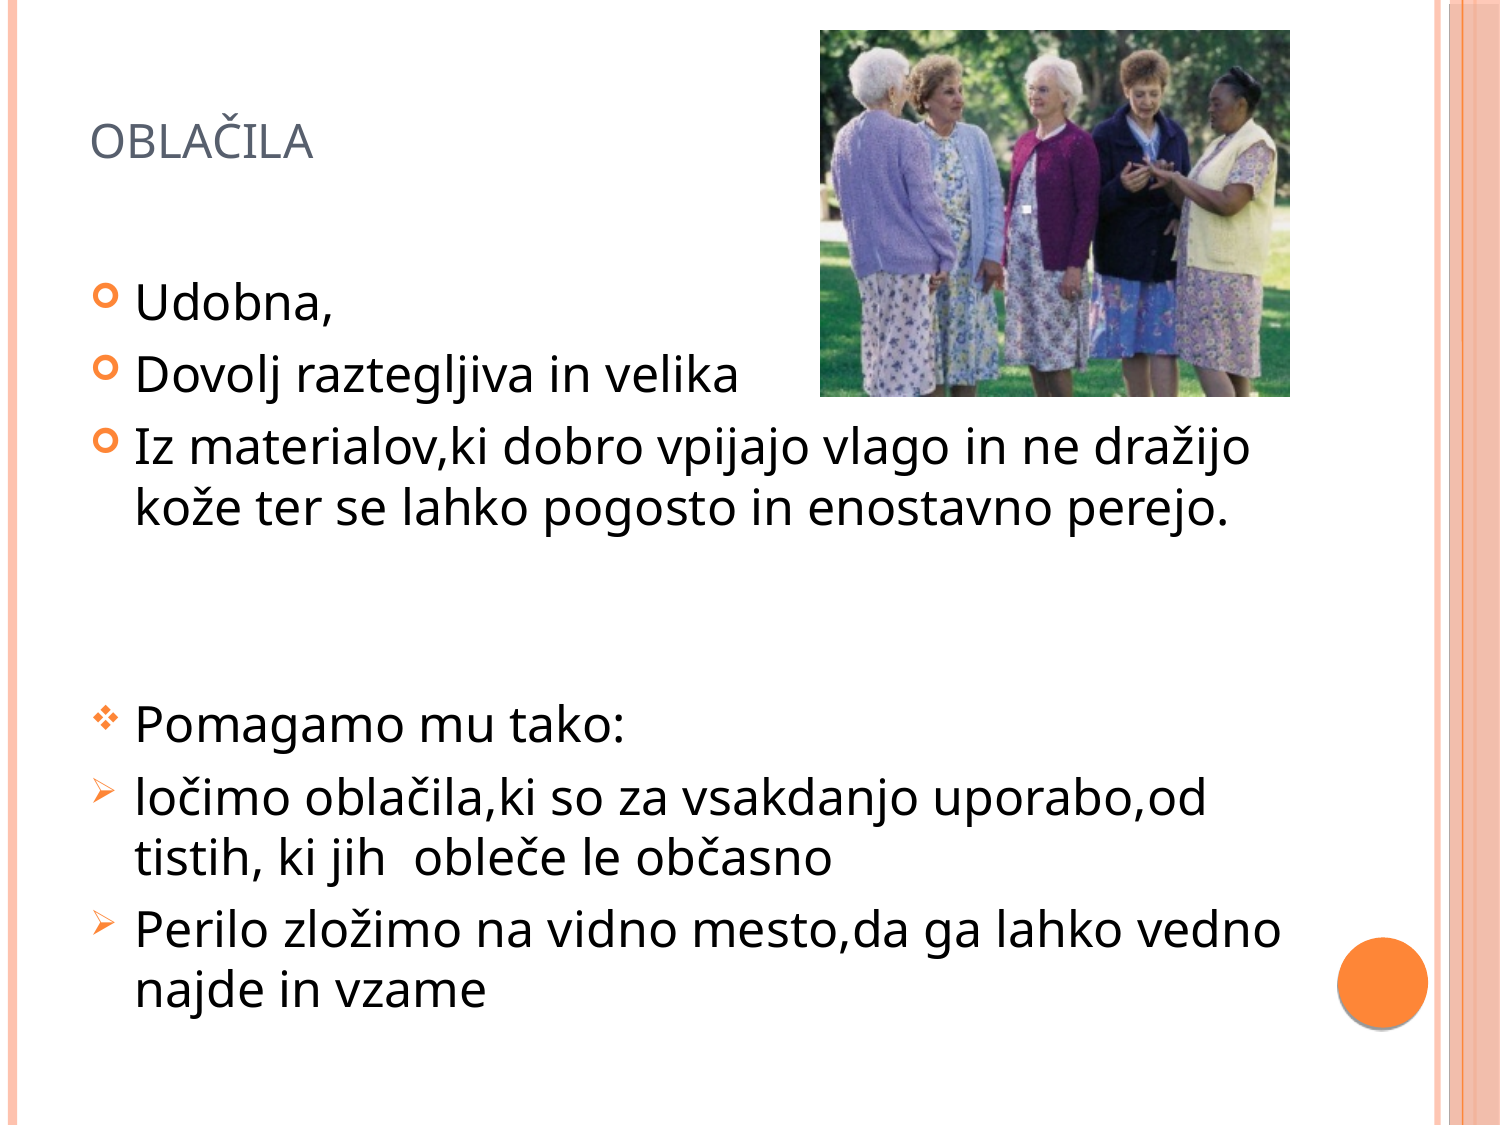

# Oblačila
Udobna,
Dovolj raztegljiva in velika
Iz materialov,ki dobro vpijajo vlago in ne dražijo kože ter se lahko pogosto in enostavno perejo.
Pomagamo mu tako:
ločimo oblačila,ki so za vsakdanjo uporabo,od tistih, ki jih obleče le občasno
Perilo zložimo na vidno mesto,da ga lahko vedno najde in vzame